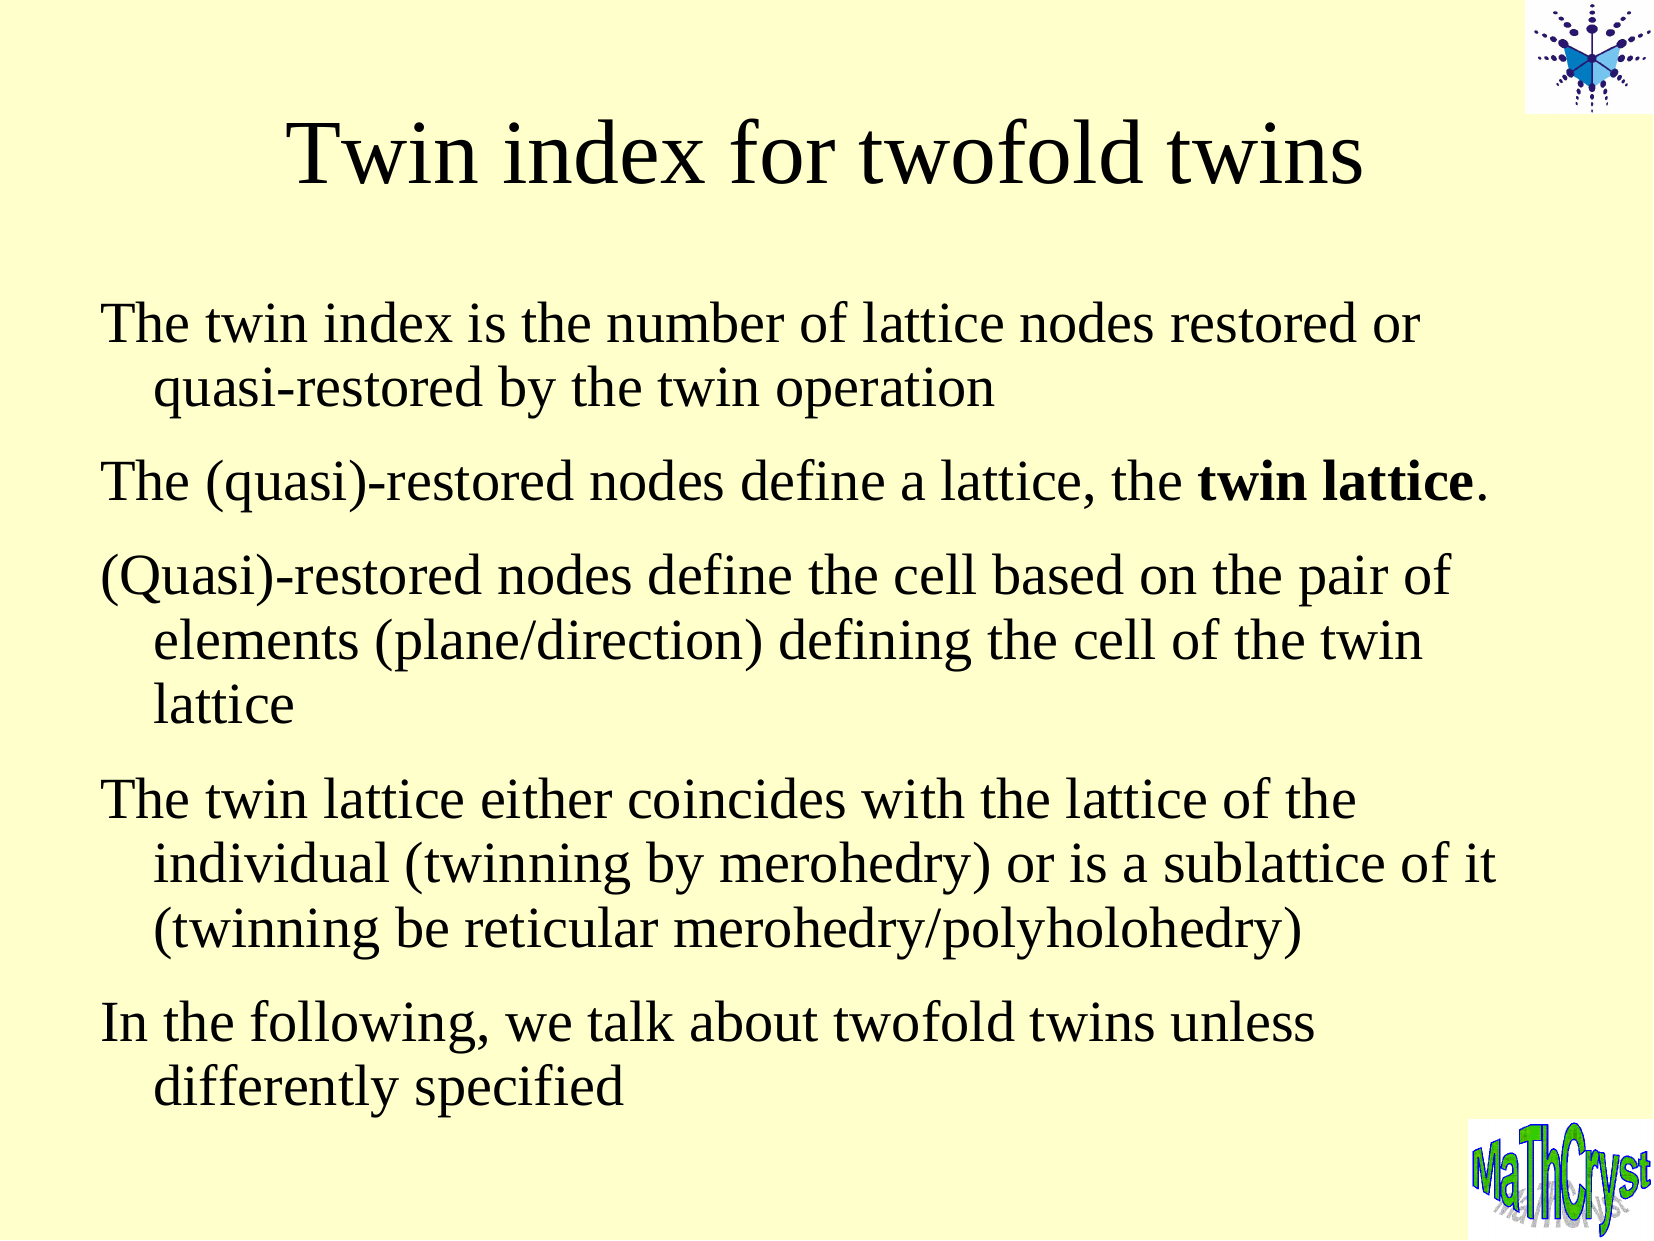

# Twin index for twofold twins
The twin index is the number of lattice nodes restored or quasi-restored by the twin operation
The (quasi)-restored nodes define a lattice, the twin lattice.
(Quasi)-restored nodes define the cell based on the pair of elements (plane/direction) defining the cell of the twin lattice
The twin lattice either coincides with the lattice of the individual (twinning by merohedry) or is a sublattice of it (twinning be reticular merohedry/polyholohedry)
In the following, we talk about twofold twins unless differently specified